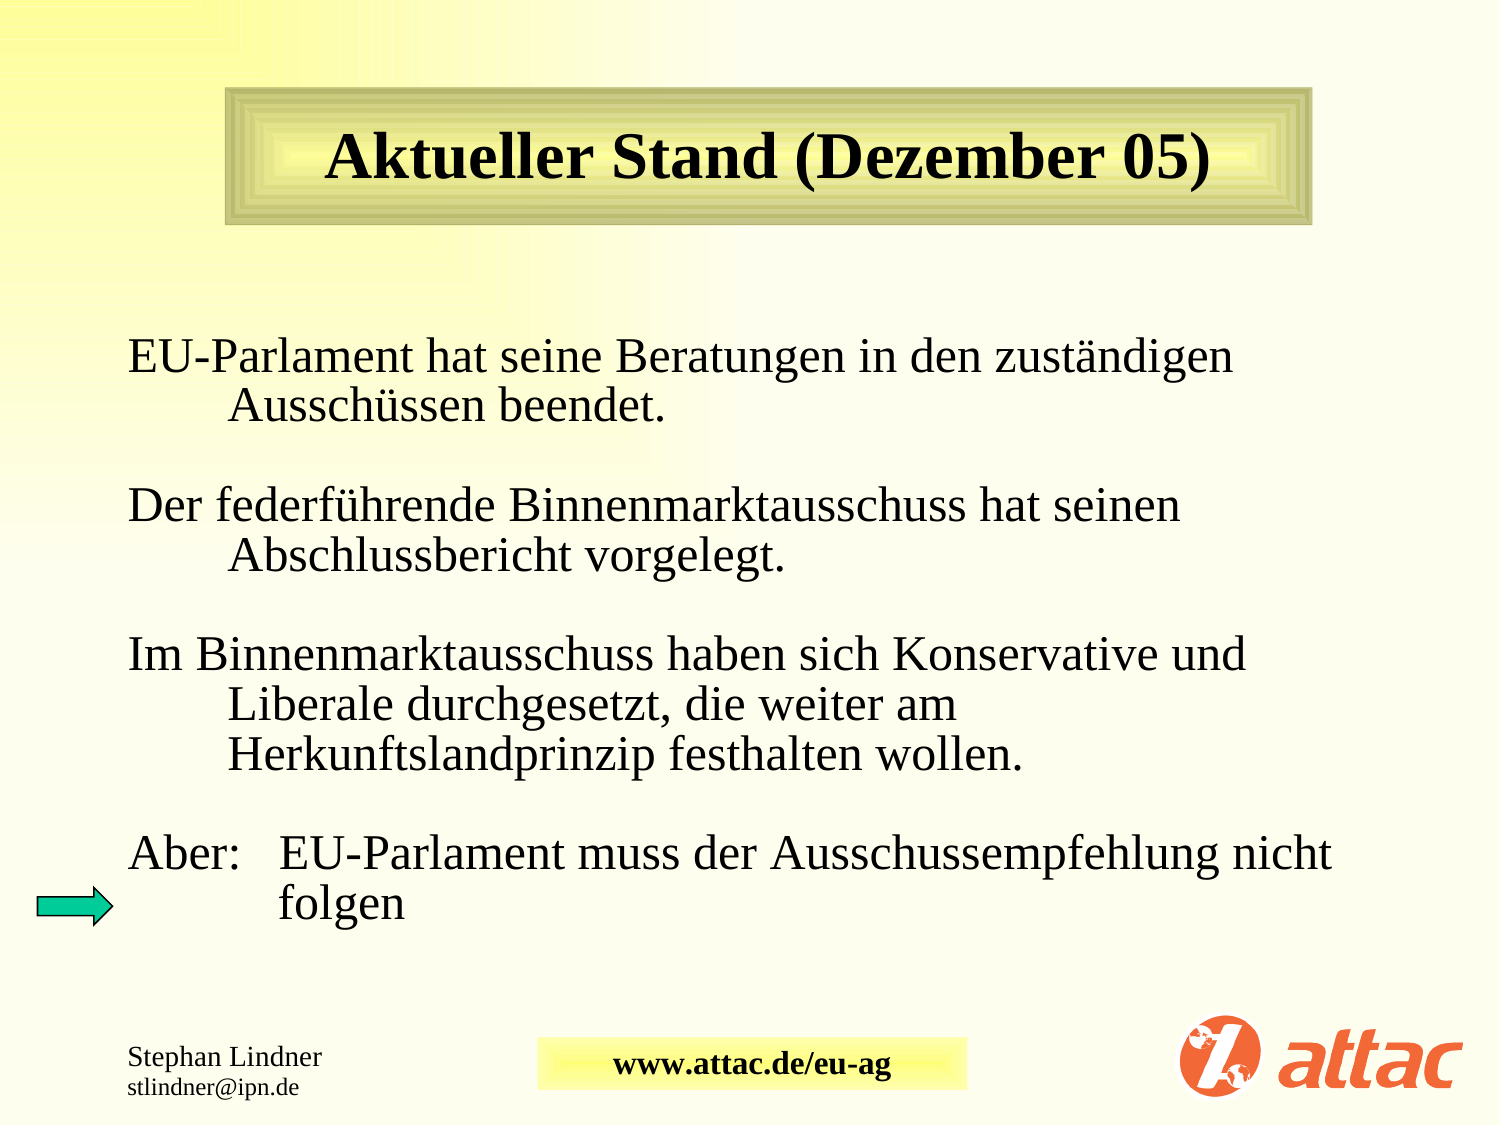

# Aktueller Stand (Dezember 05)
EU-Parlament hat seine Beratungen in den zuständigen Ausschüssen beendet.
Der federführende Binnenmarktausschuss hat seinen Abschlussbericht vorgelegt.
Im Binnenmarktausschuss haben sich Konservative und Liberale durchgesetzt, die weiter am Herkunftslandprinzip festhalten wollen.
Aber: EU-Parlament muss der Ausschussempfehlung nicht 	folgen
Stephan Lindner
stlindner@ipn.de
www.attac.de/eu-ag